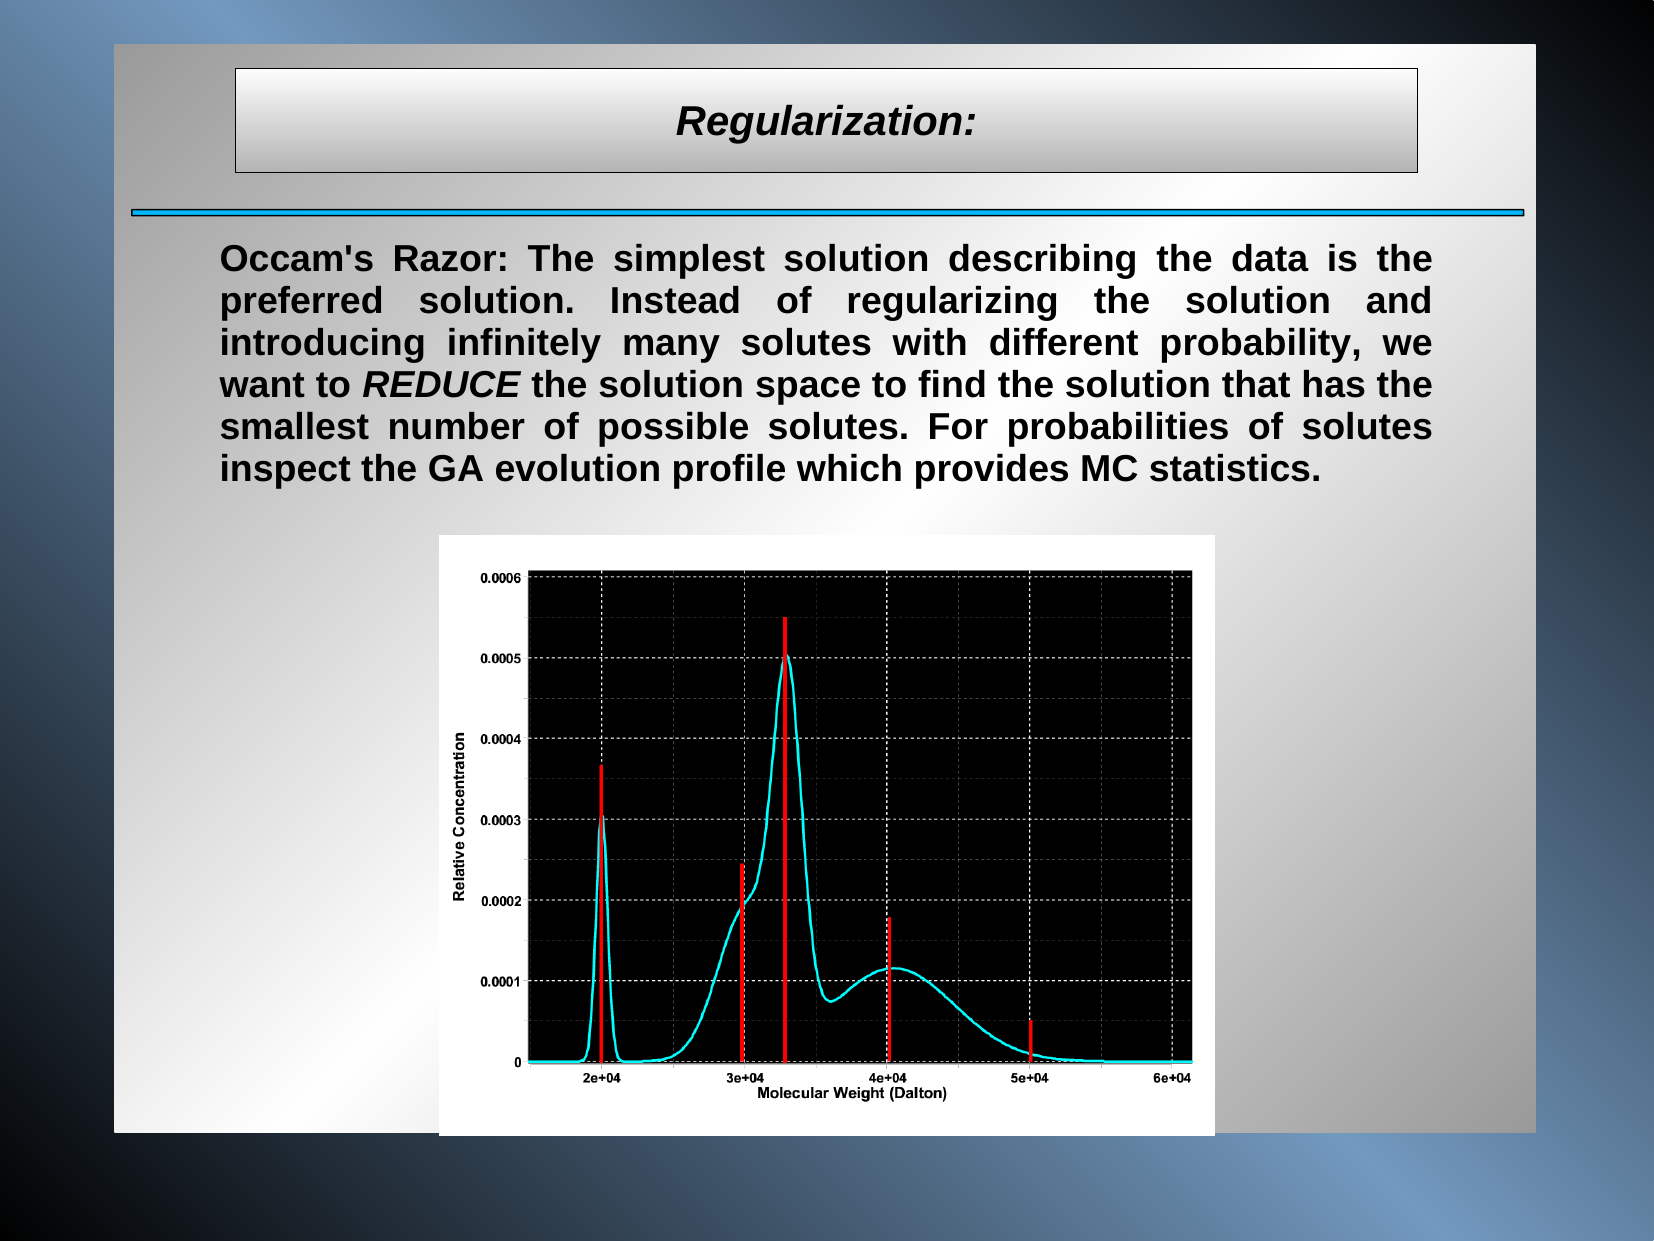

Regularization:
Occam's Razor: The simplest solution describing the data is the preferred solution. Instead of regularizing the solution and introducing infinitely many solutes with different probability, we want to REDUCE the solution space to find the solution that has the smallest number of possible solutes. For probabilities of solutes inspect the GA evolution profile which provides MC statistics.